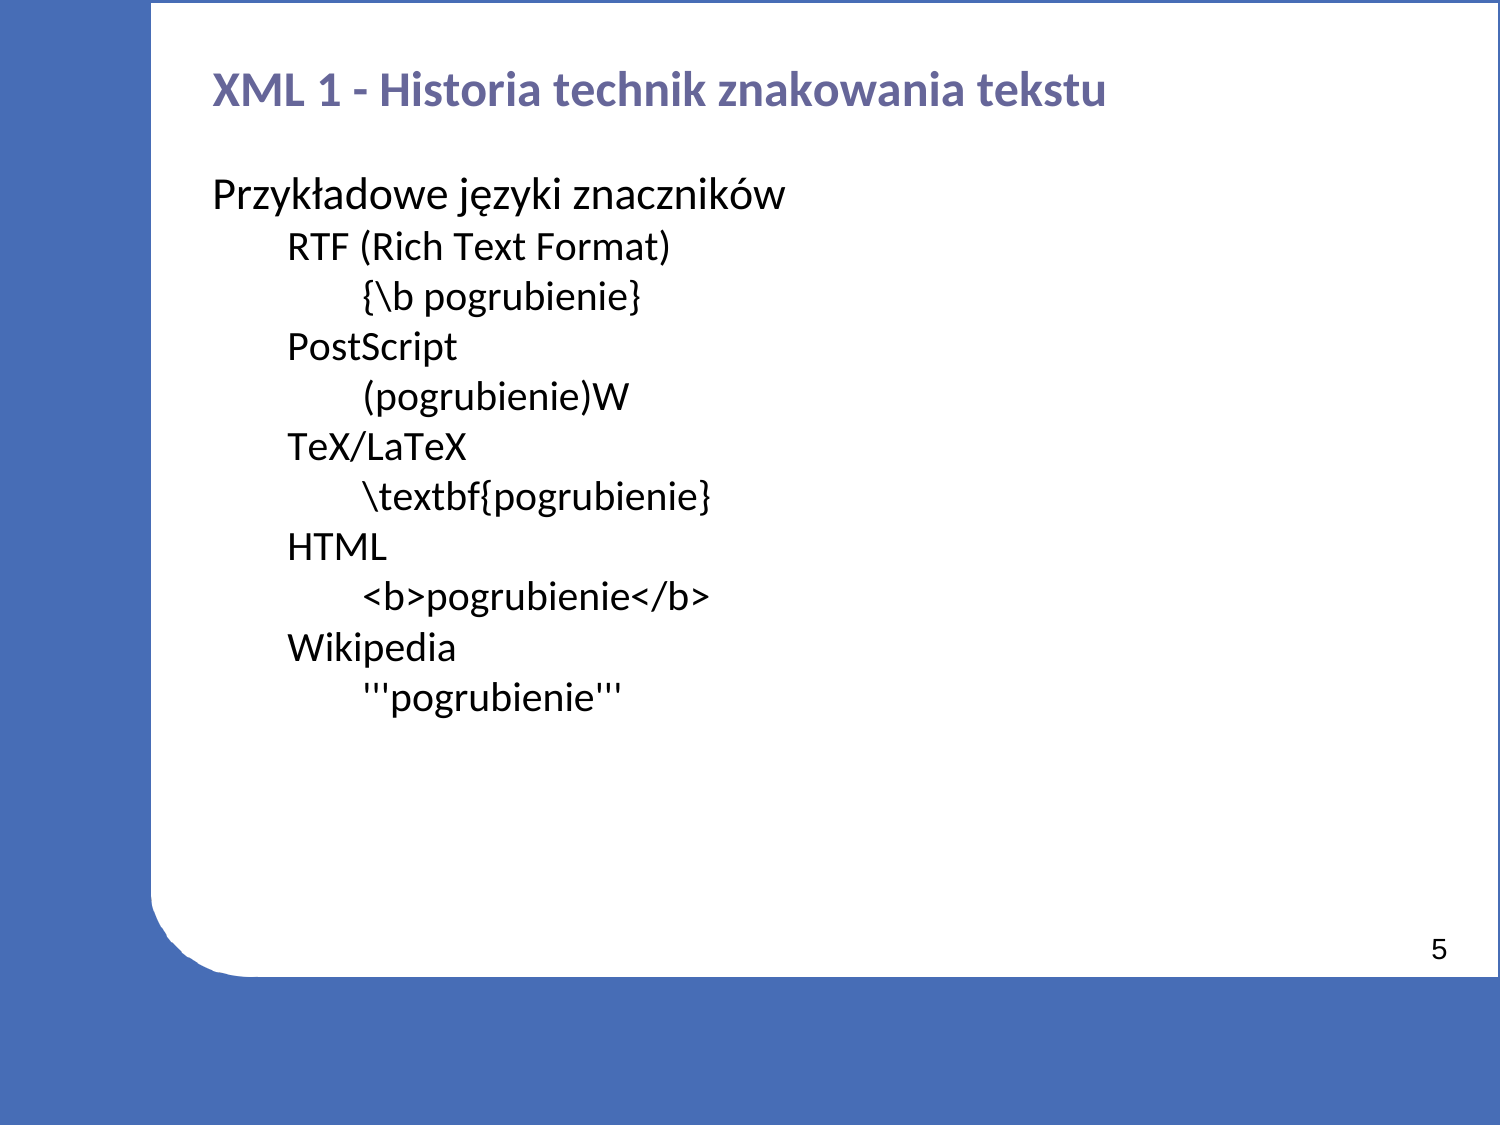

# XML 1 - Historia technik znakowania tekstu
Przykładowe języki znaczników
RTF (Rich Text Format)
{\b pogrubienie}
PostScript
(pogrubienie)W
TeX/LaTeX
\textbf{pogrubienie}
HTML
<b>pogrubienie</b>
Wikipedia
'''pogrubienie'''
5